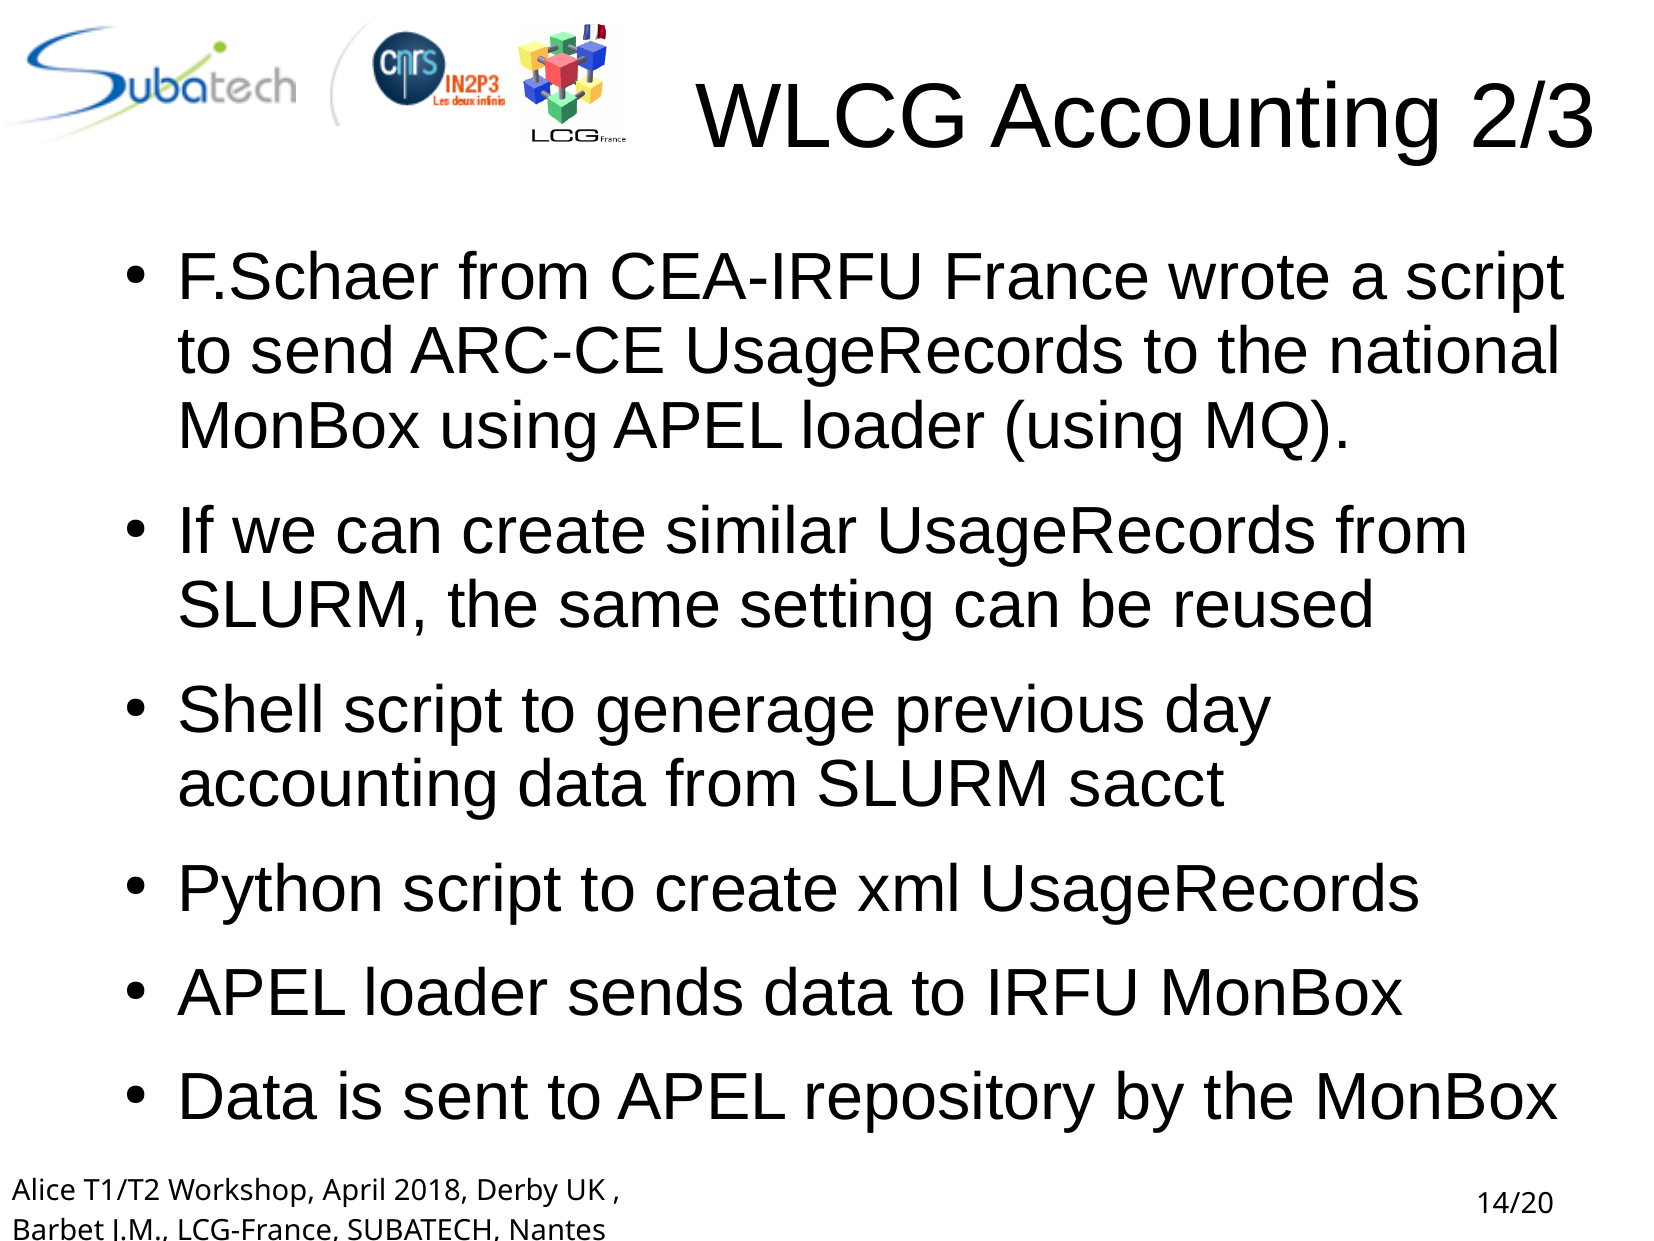

# WLCG Accounting 2/3
F.Schaer from CEA-IRFU France wrote a script to send ARC-CE UsageRecords to the national MonBox using APEL loader (using MQ).
If we can create similar UsageRecords from SLURM, the same setting can be reused
Shell script to generage previous day accounting data from SLURM sacct
Python script to create xml UsageRecords
APEL loader sends data to IRFU MonBox
Data is sent to APEL repository by the MonBox
14